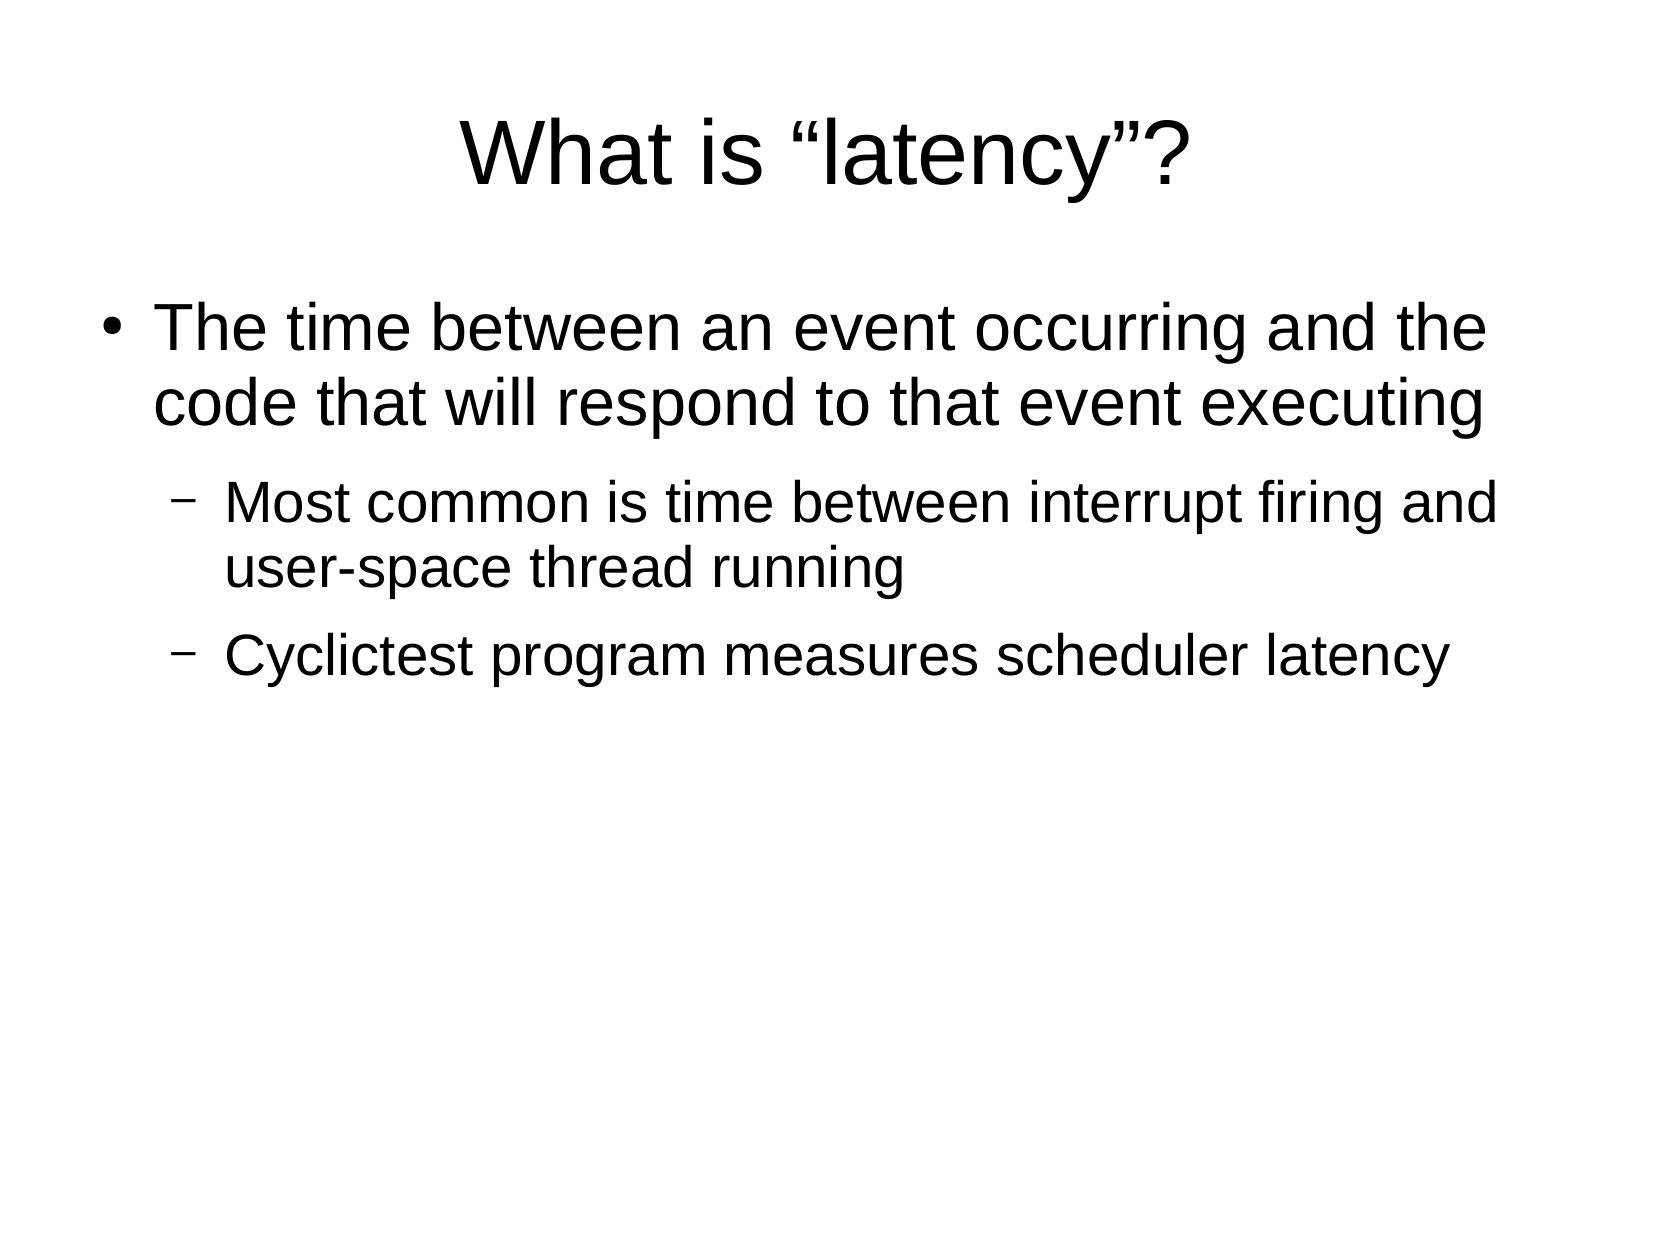

# What is “latency”?
The time between an event occurring and the code that will respond to that event executing
Most common is time between interrupt firing and user-space thread running
Cyclictest program measures scheduler latency